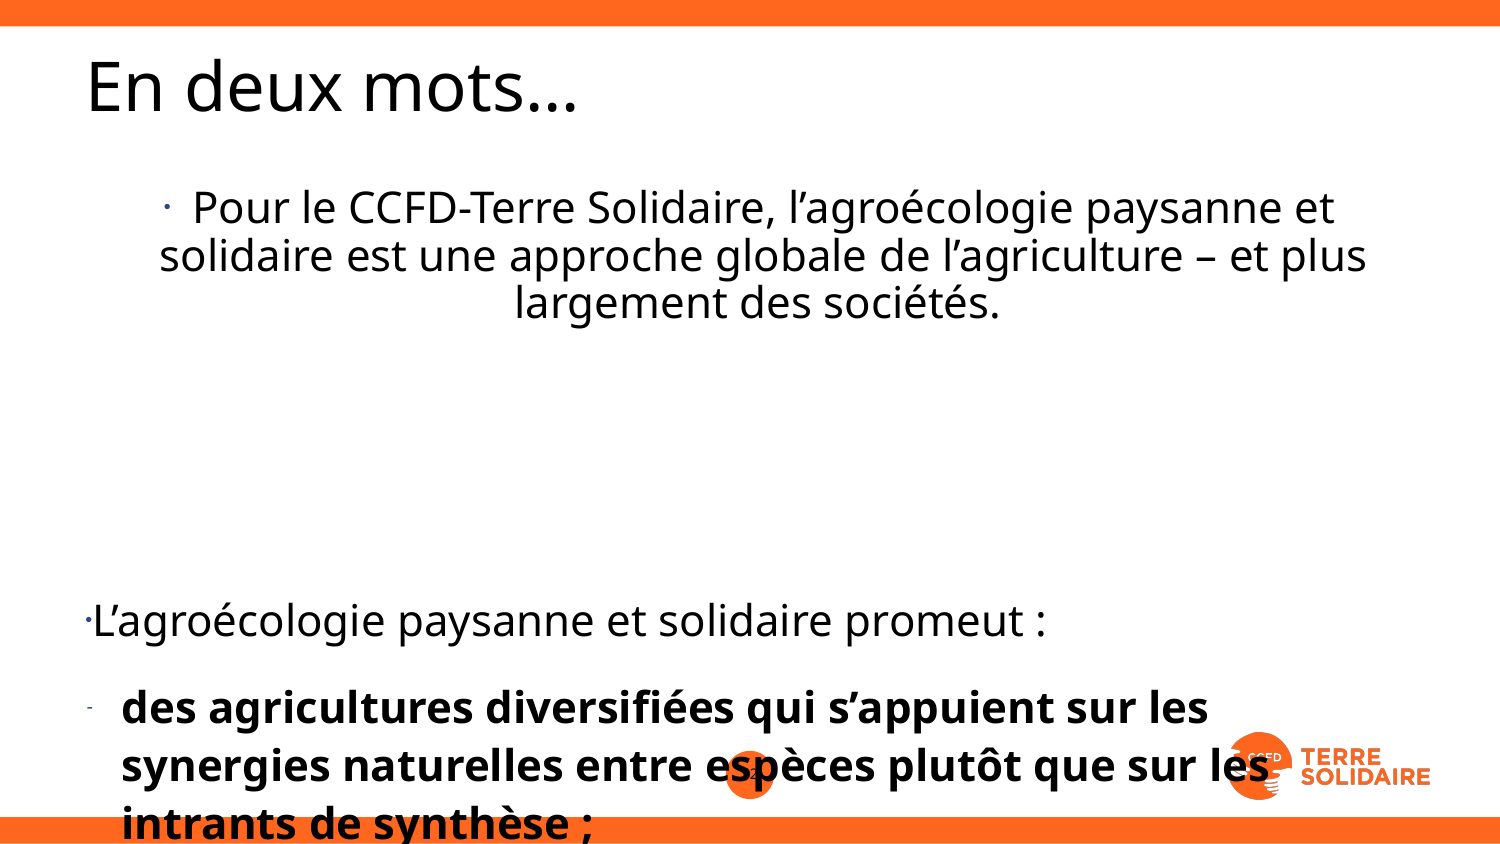

# En deux mots…
Pour le CCFD-Terre Solidaire, l’agroécologie paysanne et solidaire est une approche globale de l’agriculture – et plus largement des sociétés.
L’agroécologie paysanne et solidaire promeut :
des agricultures diversifiées qui s’appuient sur les synergies naturelles entre espèces plutôt que sur les intrants de synthèse ;
des systèmes alimentaires diversifiés gérés de façon concertée et davantage ancrés dans les territoires dans une perspective de souveraineté alimentaire ;
des politiques publiques et une régulation de l’économie mondiale contre la détérioration sociale et environnementale, et pour plus de solidarité.
En défendant l’agroécologie paysanne et solidaire, le CCFD-Terre Solidaire appelle à une évolution rapide et profonde des systèmes, du local au global